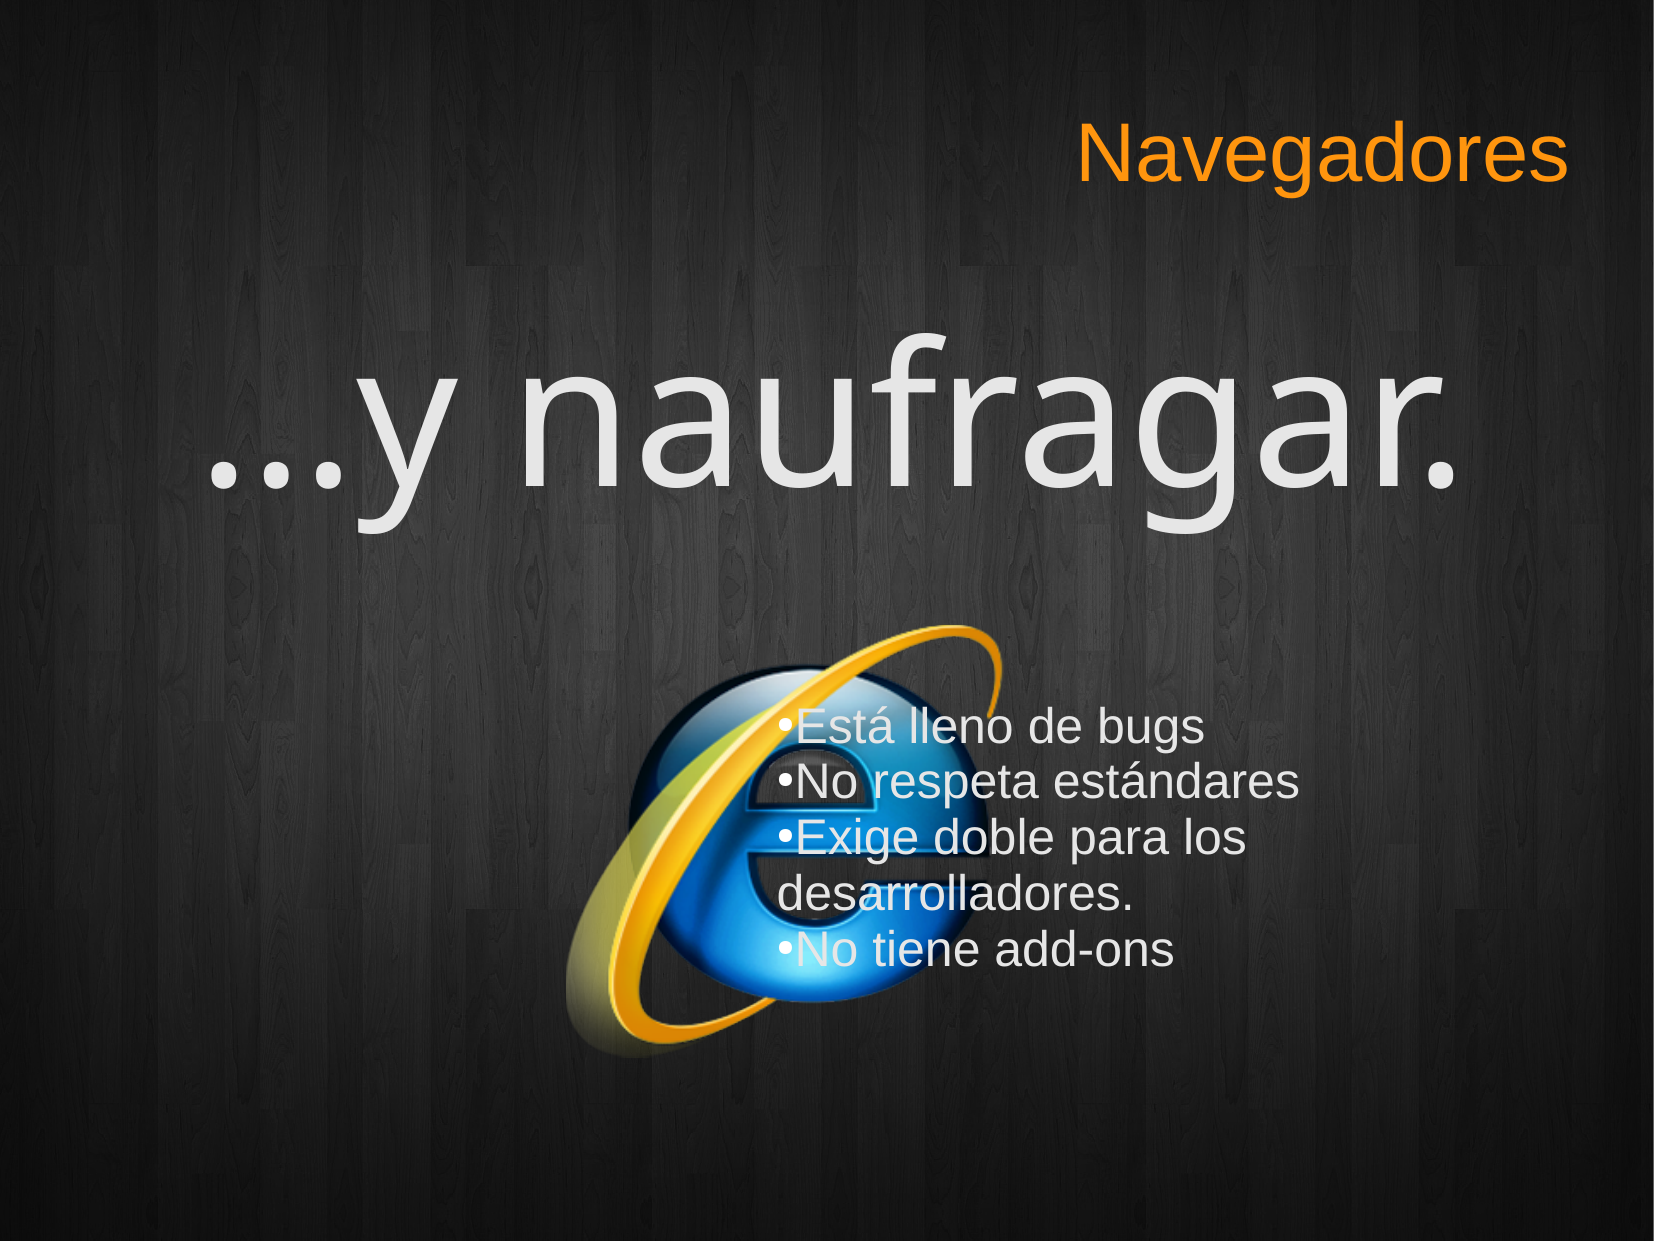

# Navegadores
…y naufragar.
Está lleno de bugs
No respeta estándares
Exige doble para los desarrolladores.
No tiene add-ons